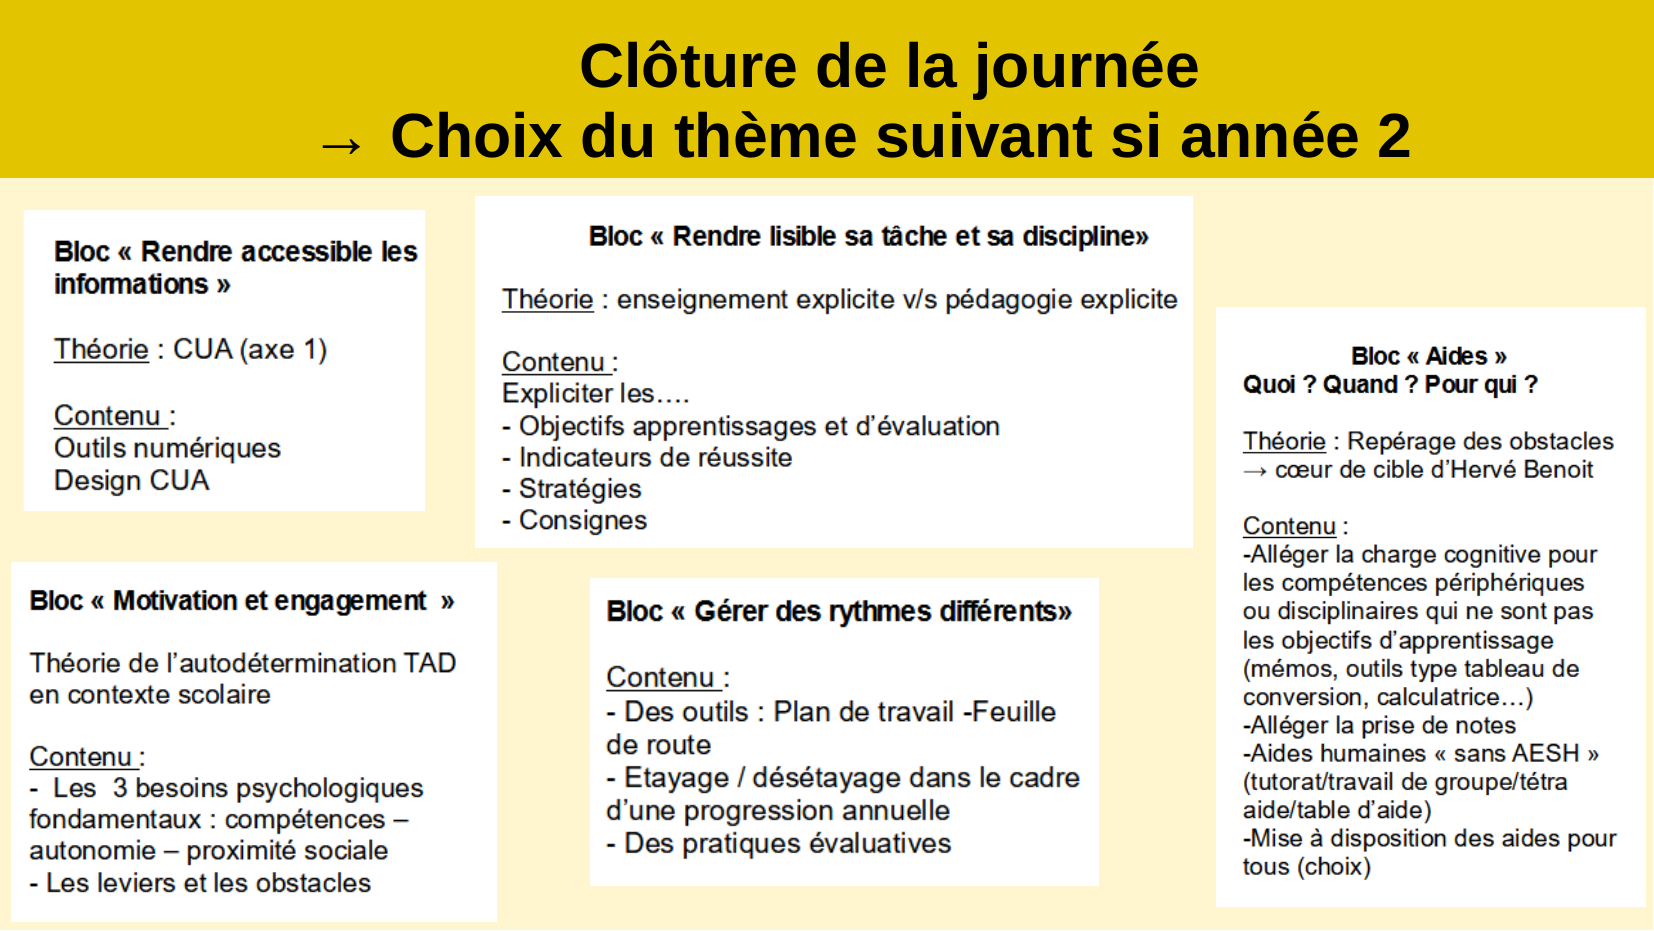

Clôture de la journée
→ Choix du thème suivant si année 2